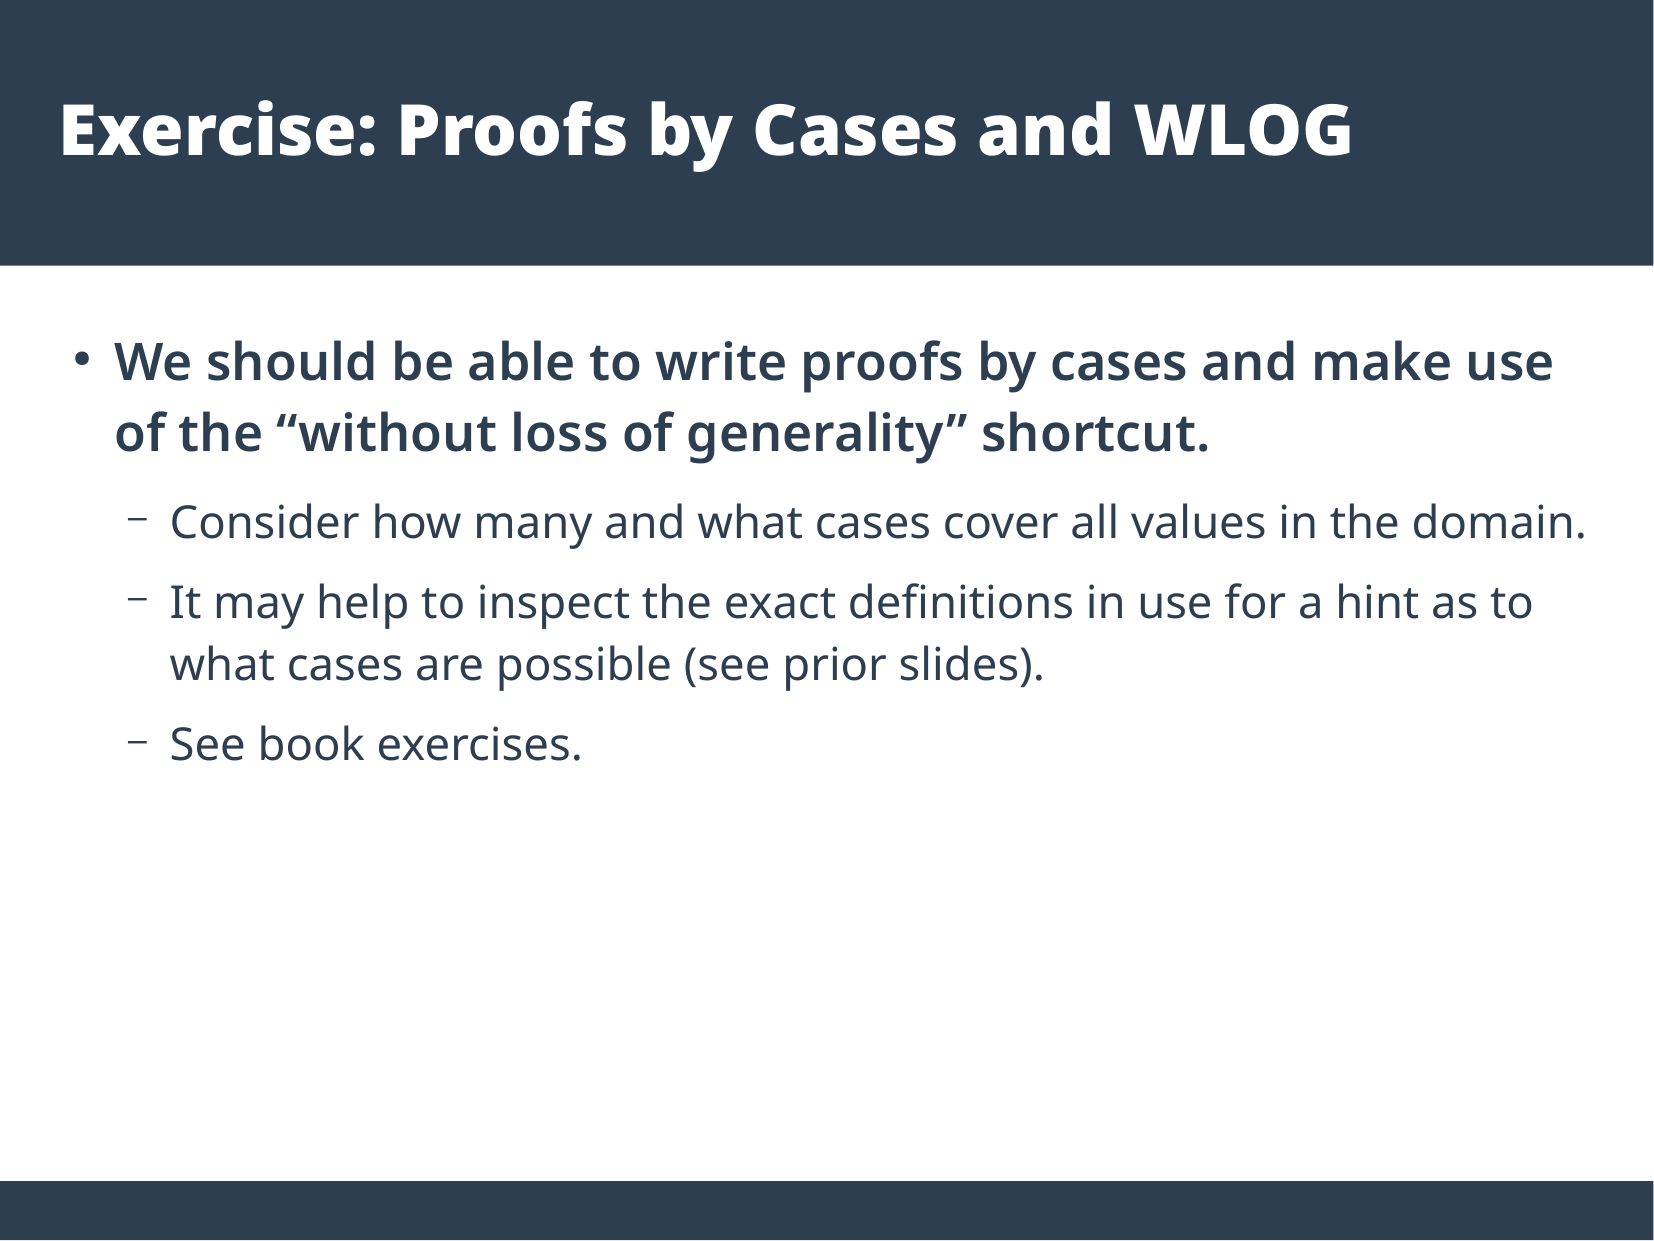

# Exercise: Proofs by Cases and WLOG
We should be able to write proofs by cases and make use of the “without loss of generality” shortcut.
Consider how many and what cases cover all values in the domain.
It may help to inspect the exact definitions in use for a hint as to what cases are possible (see prior slides).
See book exercises.